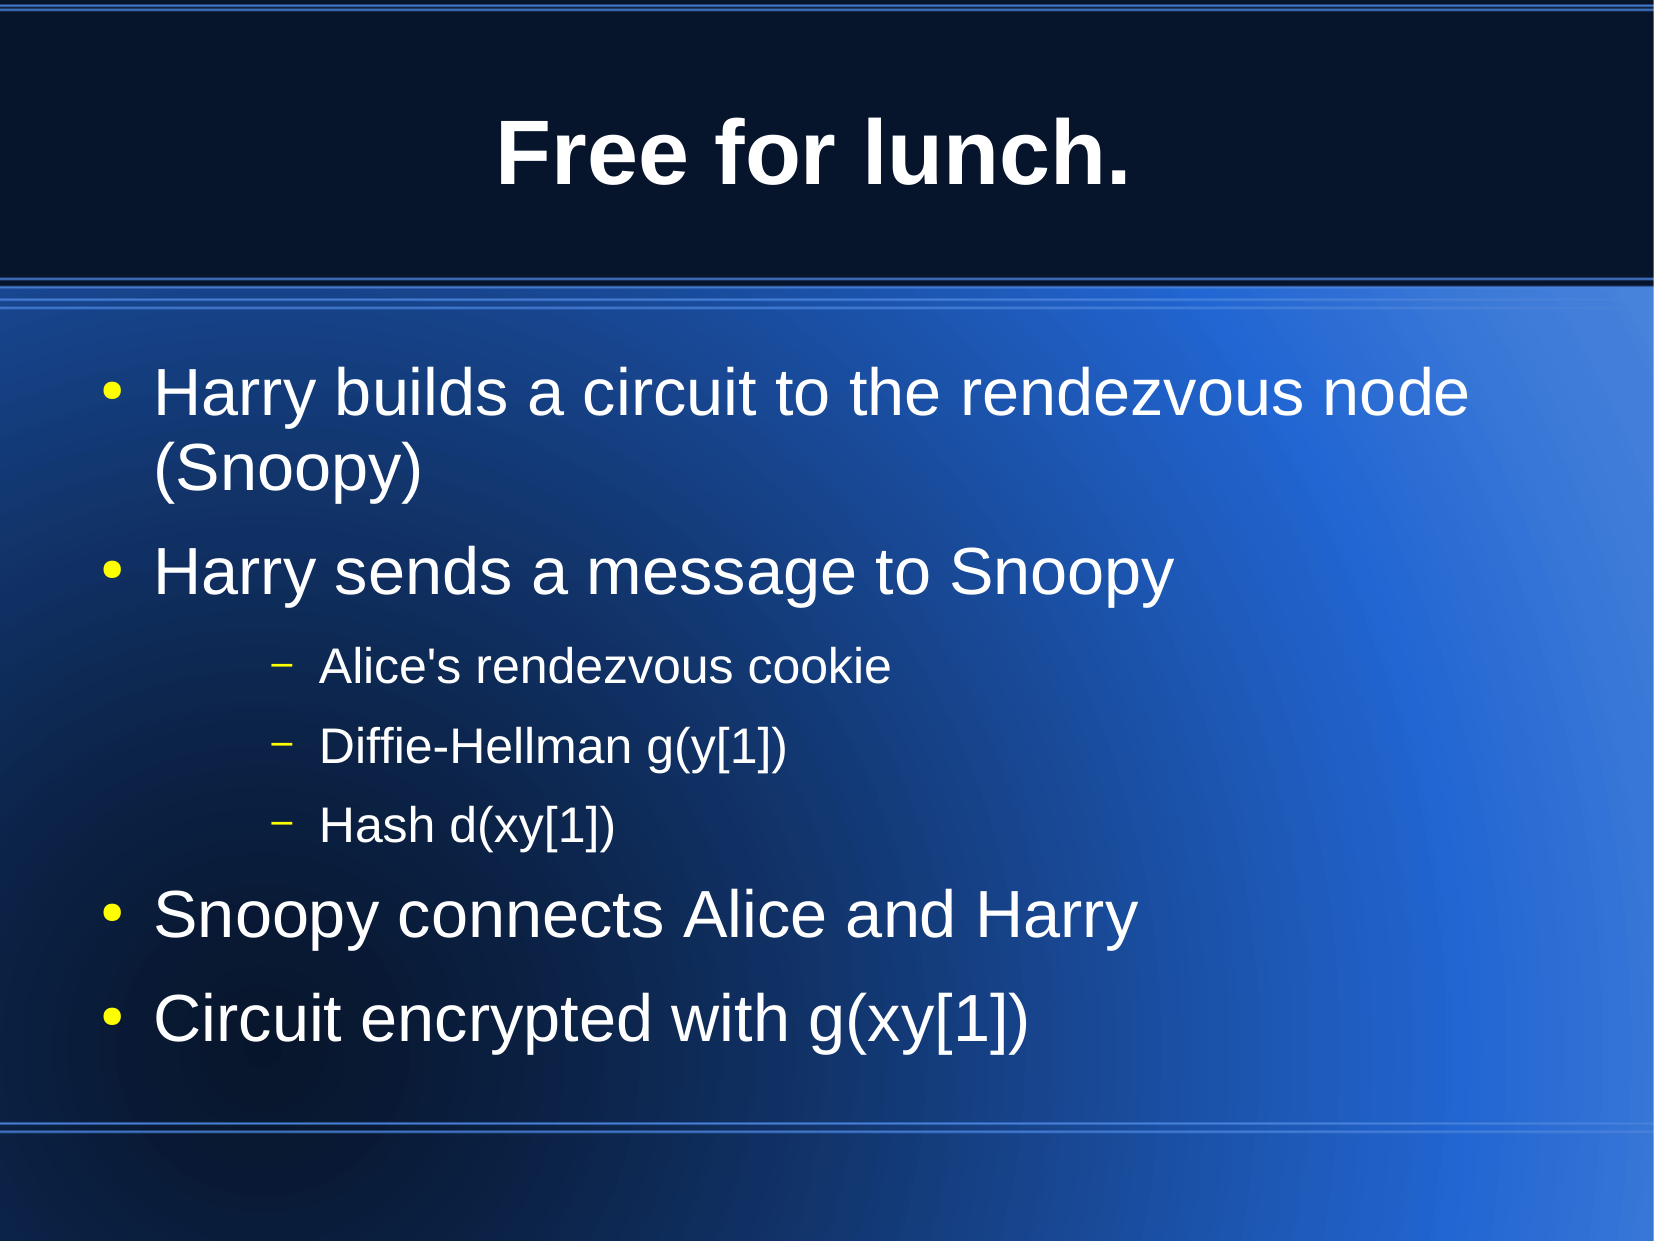

# Free for lunch.
Harry builds a circuit to the rendezvous node (Snoopy)
Harry sends a message to Snoopy
Alice's rendezvous cookie
Diffie-Hellman g(y[1])
Hash d(xy[1])
Snoopy connects Alice and Harry
Circuit encrypted with g(xy[1])